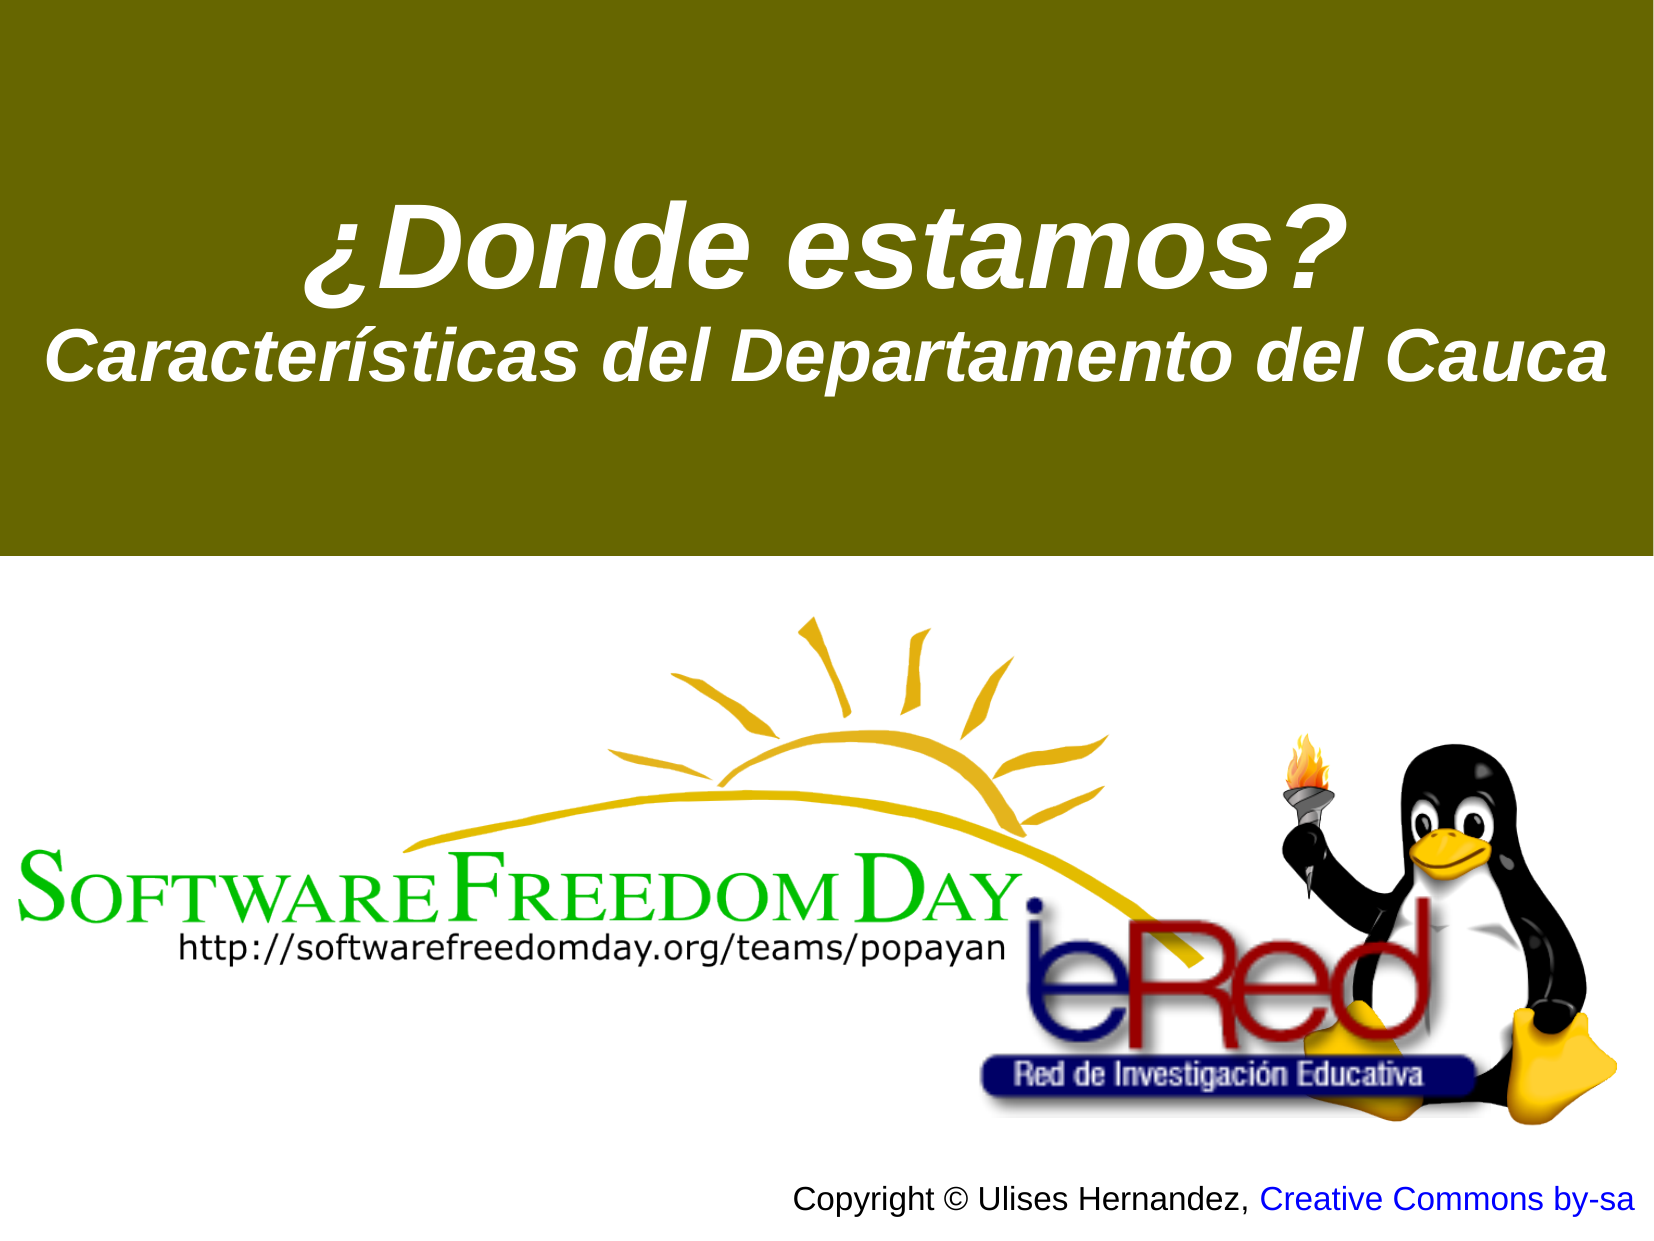

# ¿Donde estamos? Características del Departamento del Cauca
Copyright © Ulises Hernandez, Creative Commons by-sa